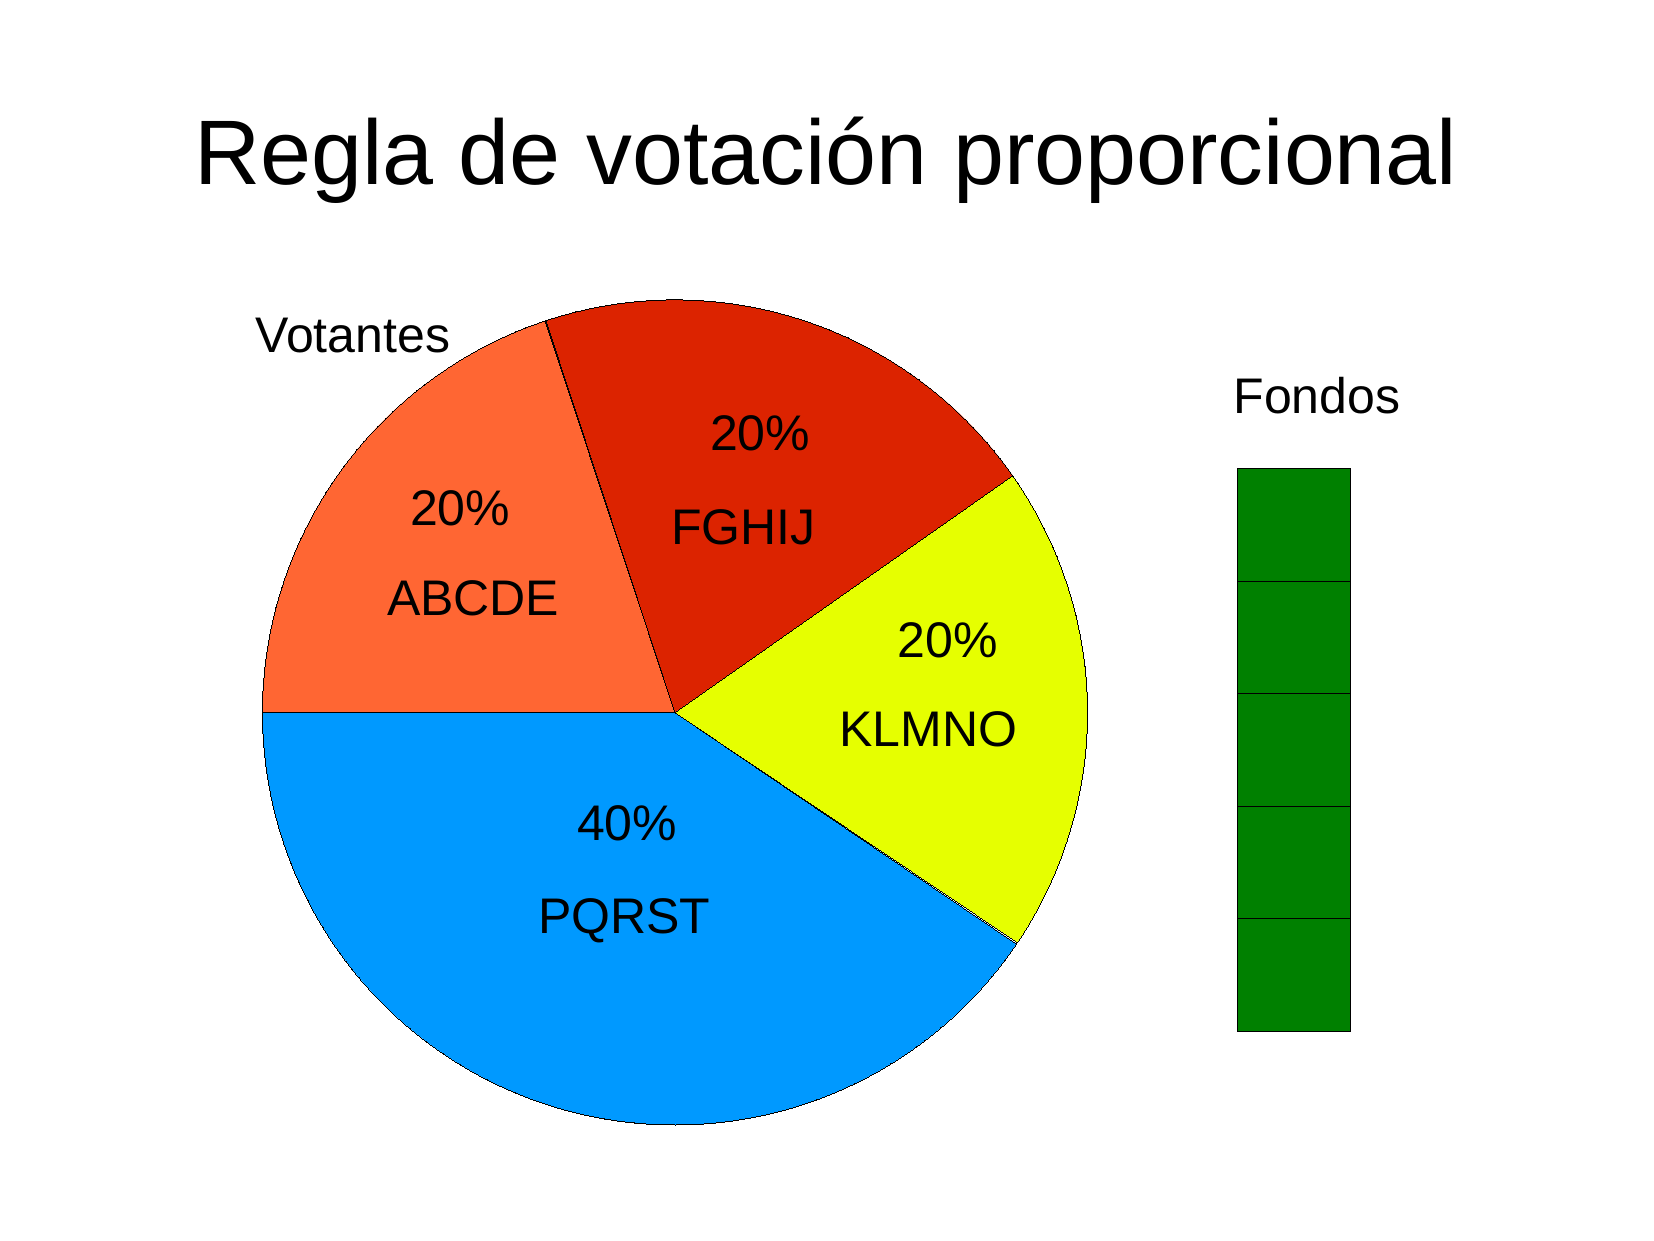

# Regla de votación proporcional
Votantes
Fondos
20%
20%
FGHIJ
ABCDE
20%
KLMNO
40%
PQRST